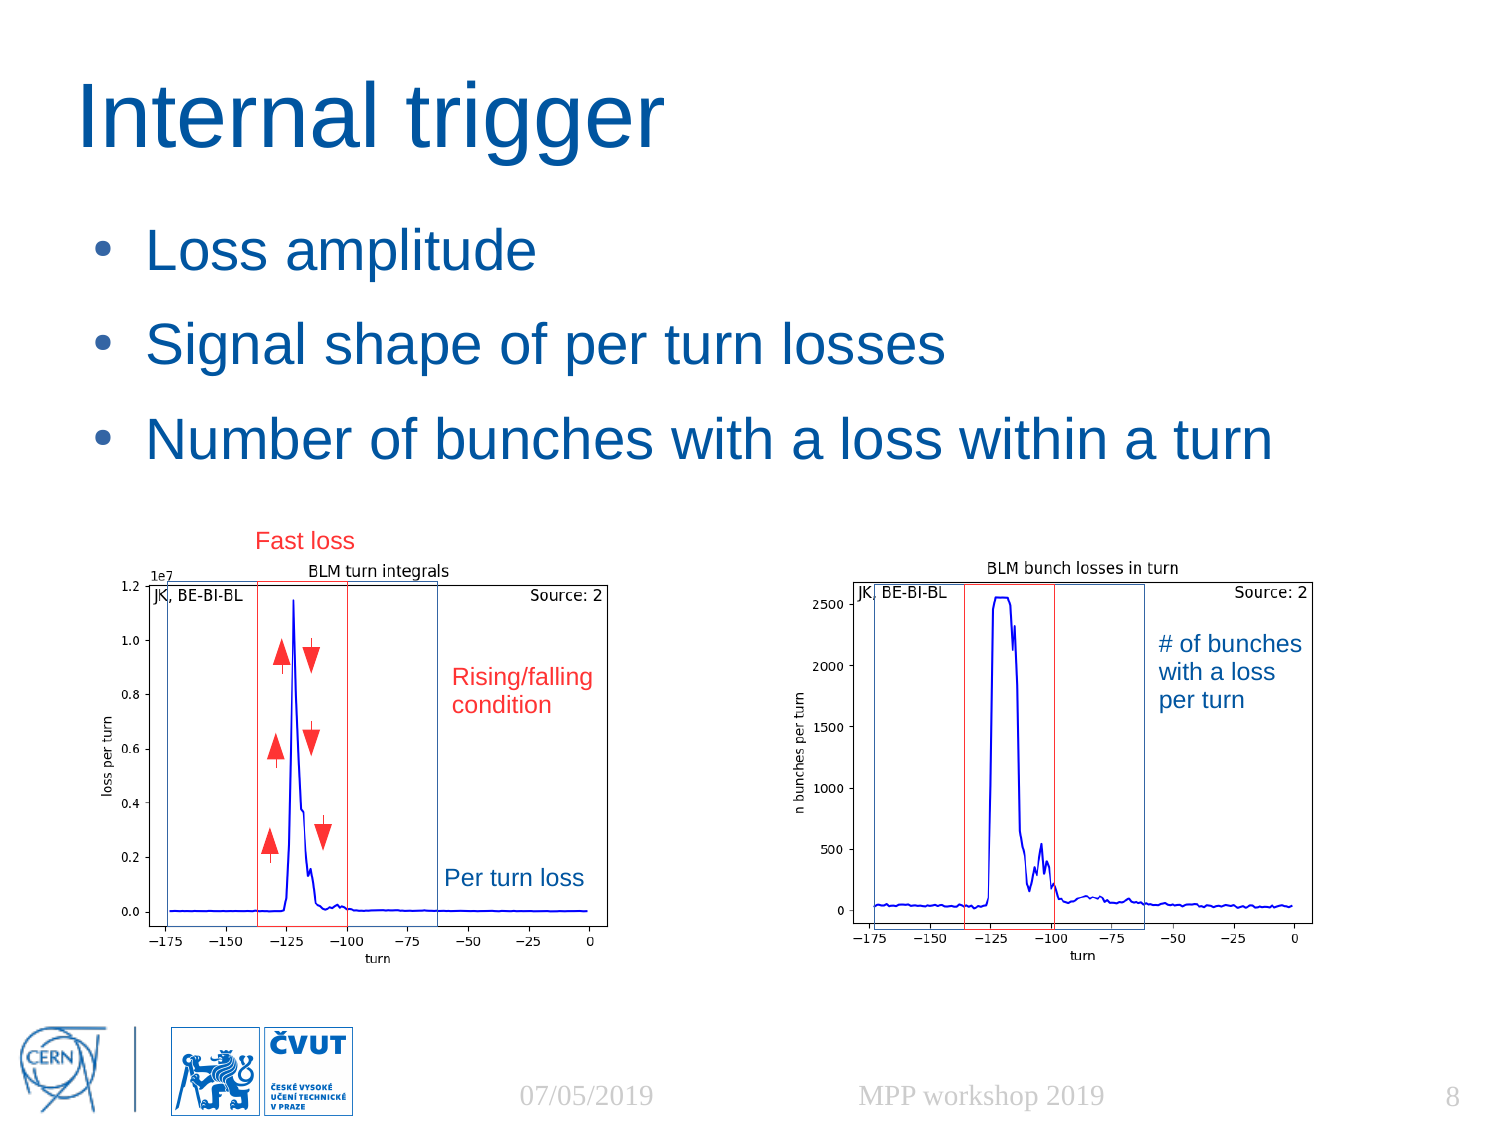

# Internal trigger
Loss amplitude
Signal shape of per turn losses
Number of bunches with a loss within a turn
Fast loss
# of bunches with a loss per turn
Rising/falling
condition
Per turn loss